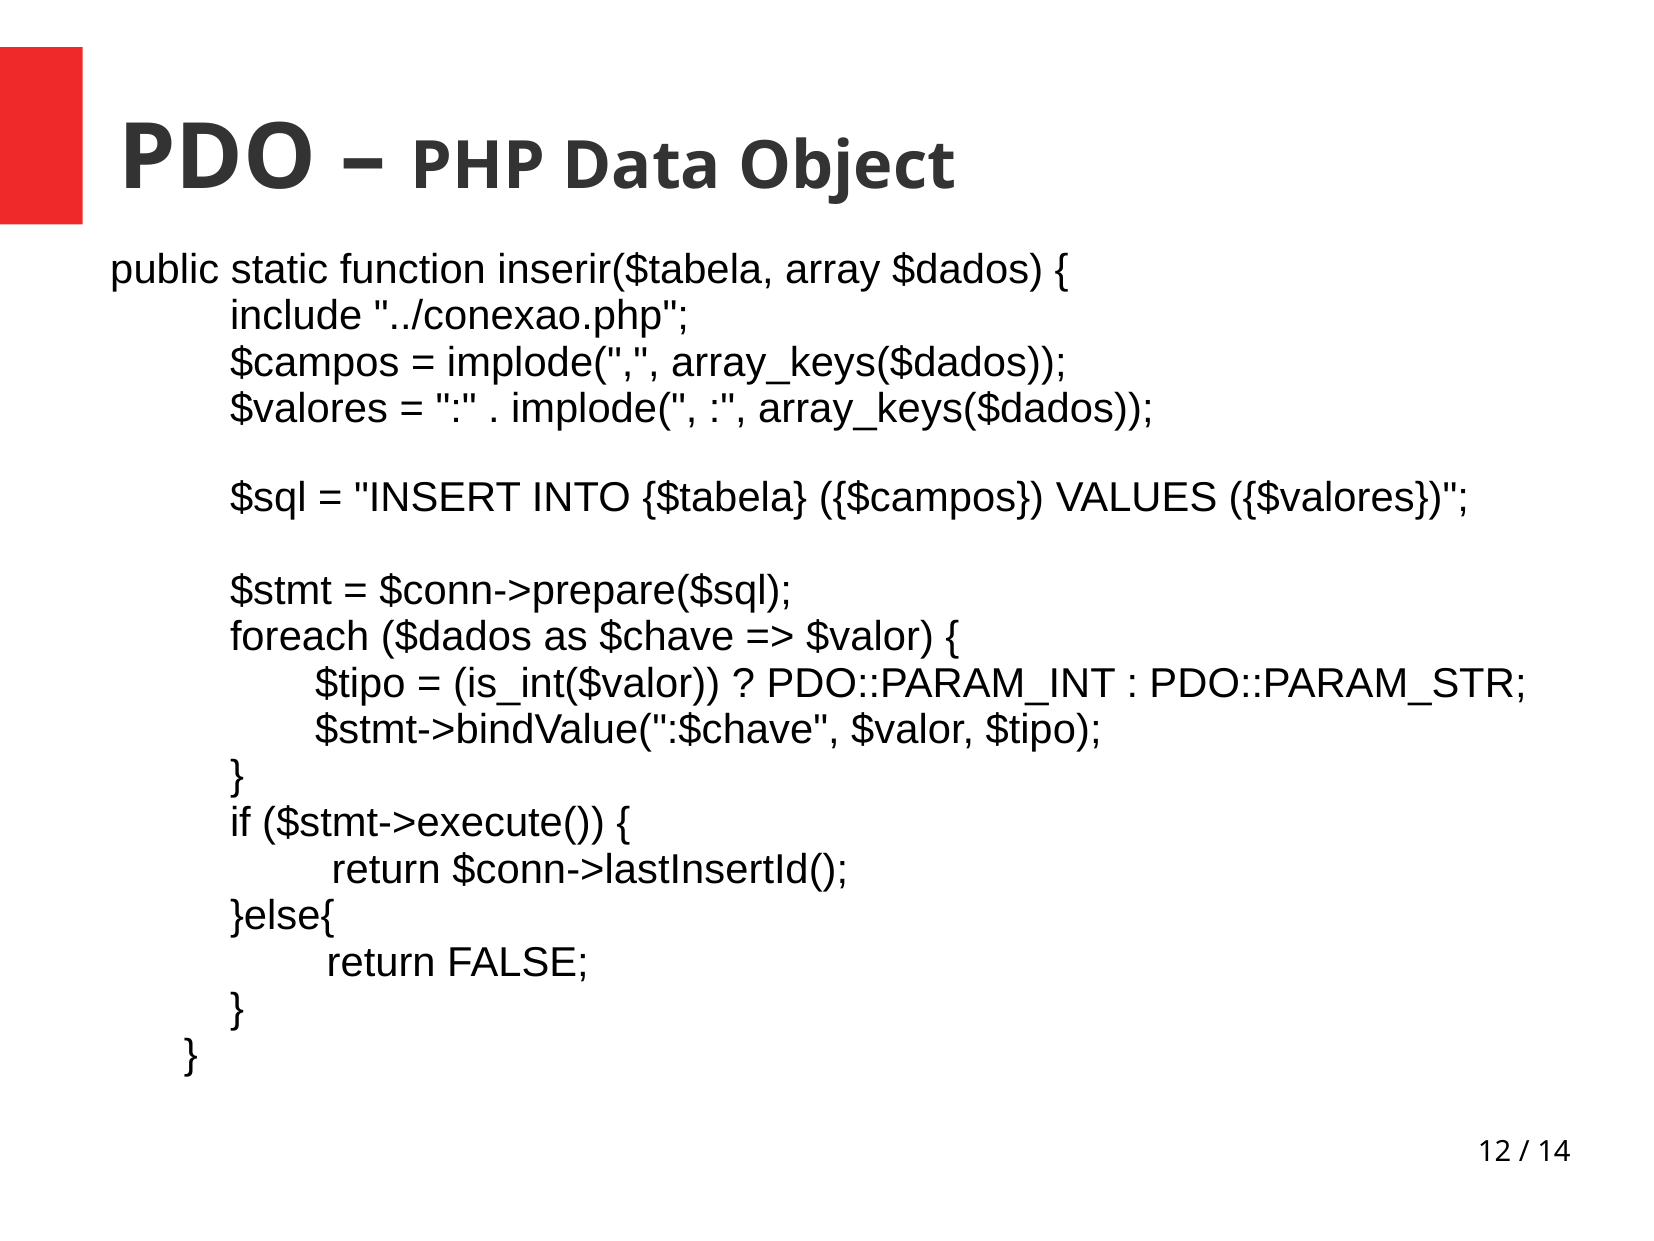

# PDO – PHP Data Object
public static function inserir($tabela, array $dados) {
	 include "../conexao.php";
	 $campos = implode(",", array_keys($dados));
	 $valores = ":" . implode(", :", array_keys($dados));
	 $sql = "INSERT INTO {$tabela} ({$campos}) VALUES ({$valores})";
	 $stmt = $conn->prepare($sql);
	 foreach ($dados as $chave => $valor) {
		 $tipo = (is_int($valor)) ? PDO::PARAM_INT : PDO::PARAM_STR;
		 $stmt->bindValue(":$chave", $valor, $tipo);
	 }
	 if ($stmt->execute()) {
			return $conn->lastInsertId();
	 }else{
		 return FALSE;
	 }
	}
12